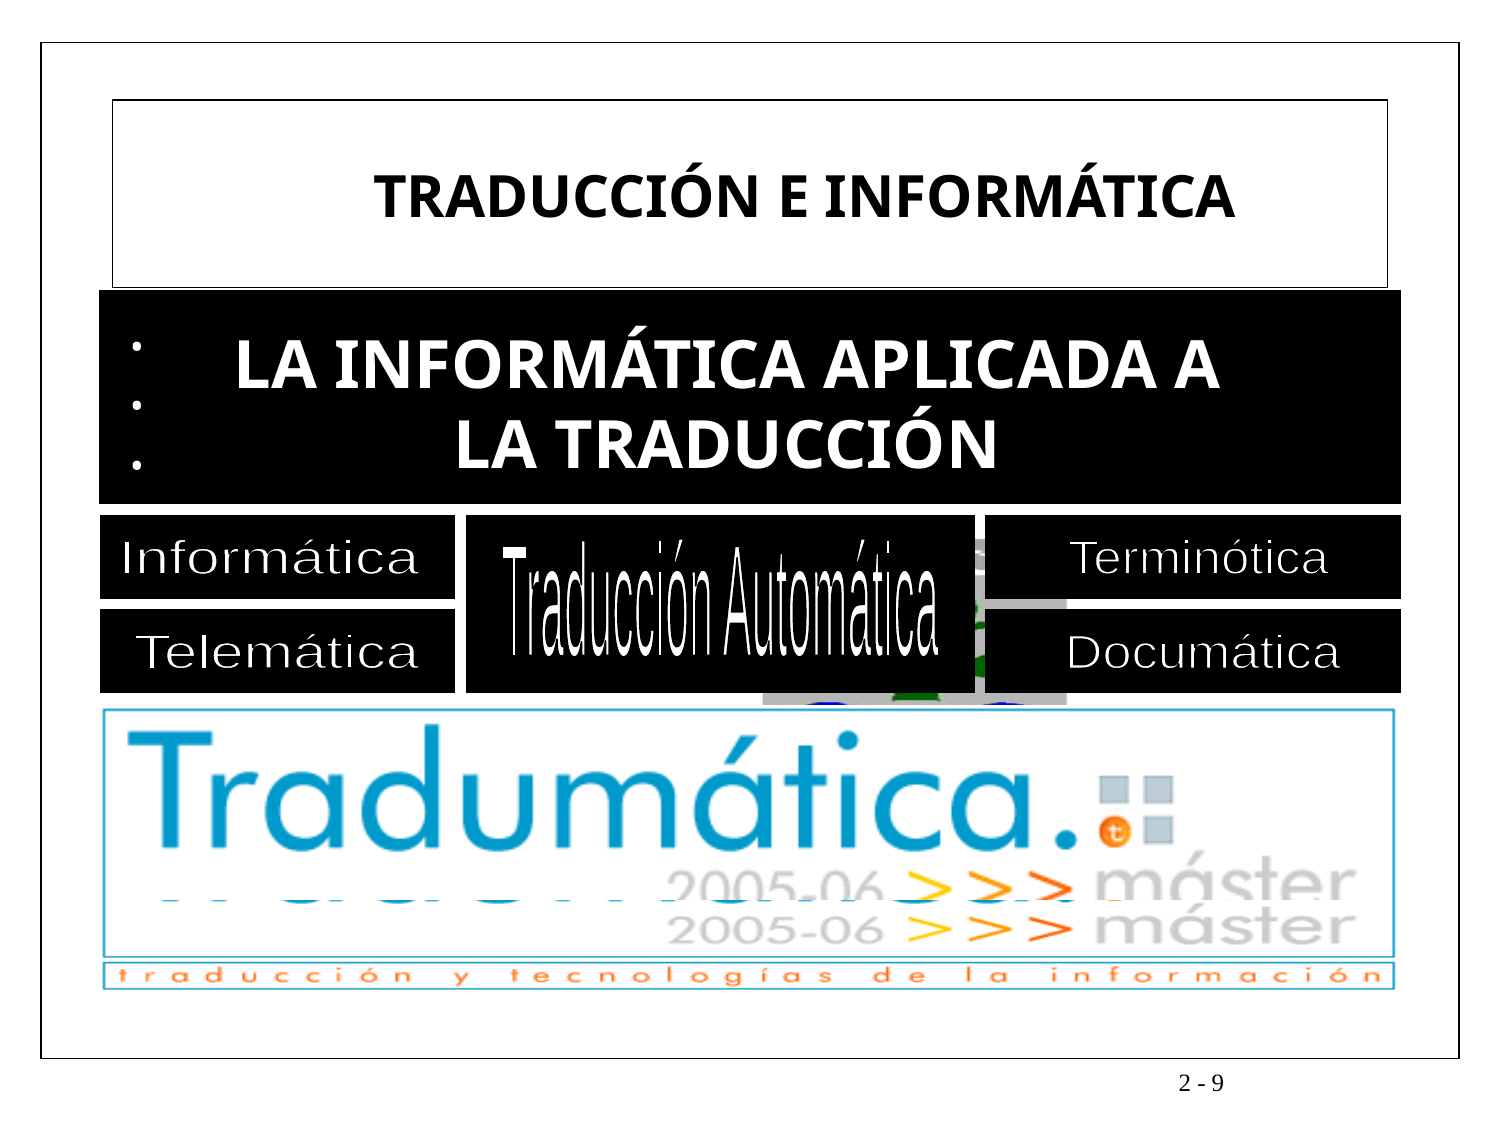

# TRADUCCIÓN E INFORMÁTICA
LA INFORMÁTICA APLICADA A LA TRADUCCIÓN
Informática
Traducción Automática
Terminótica
Telemática
Documática
1 - 9